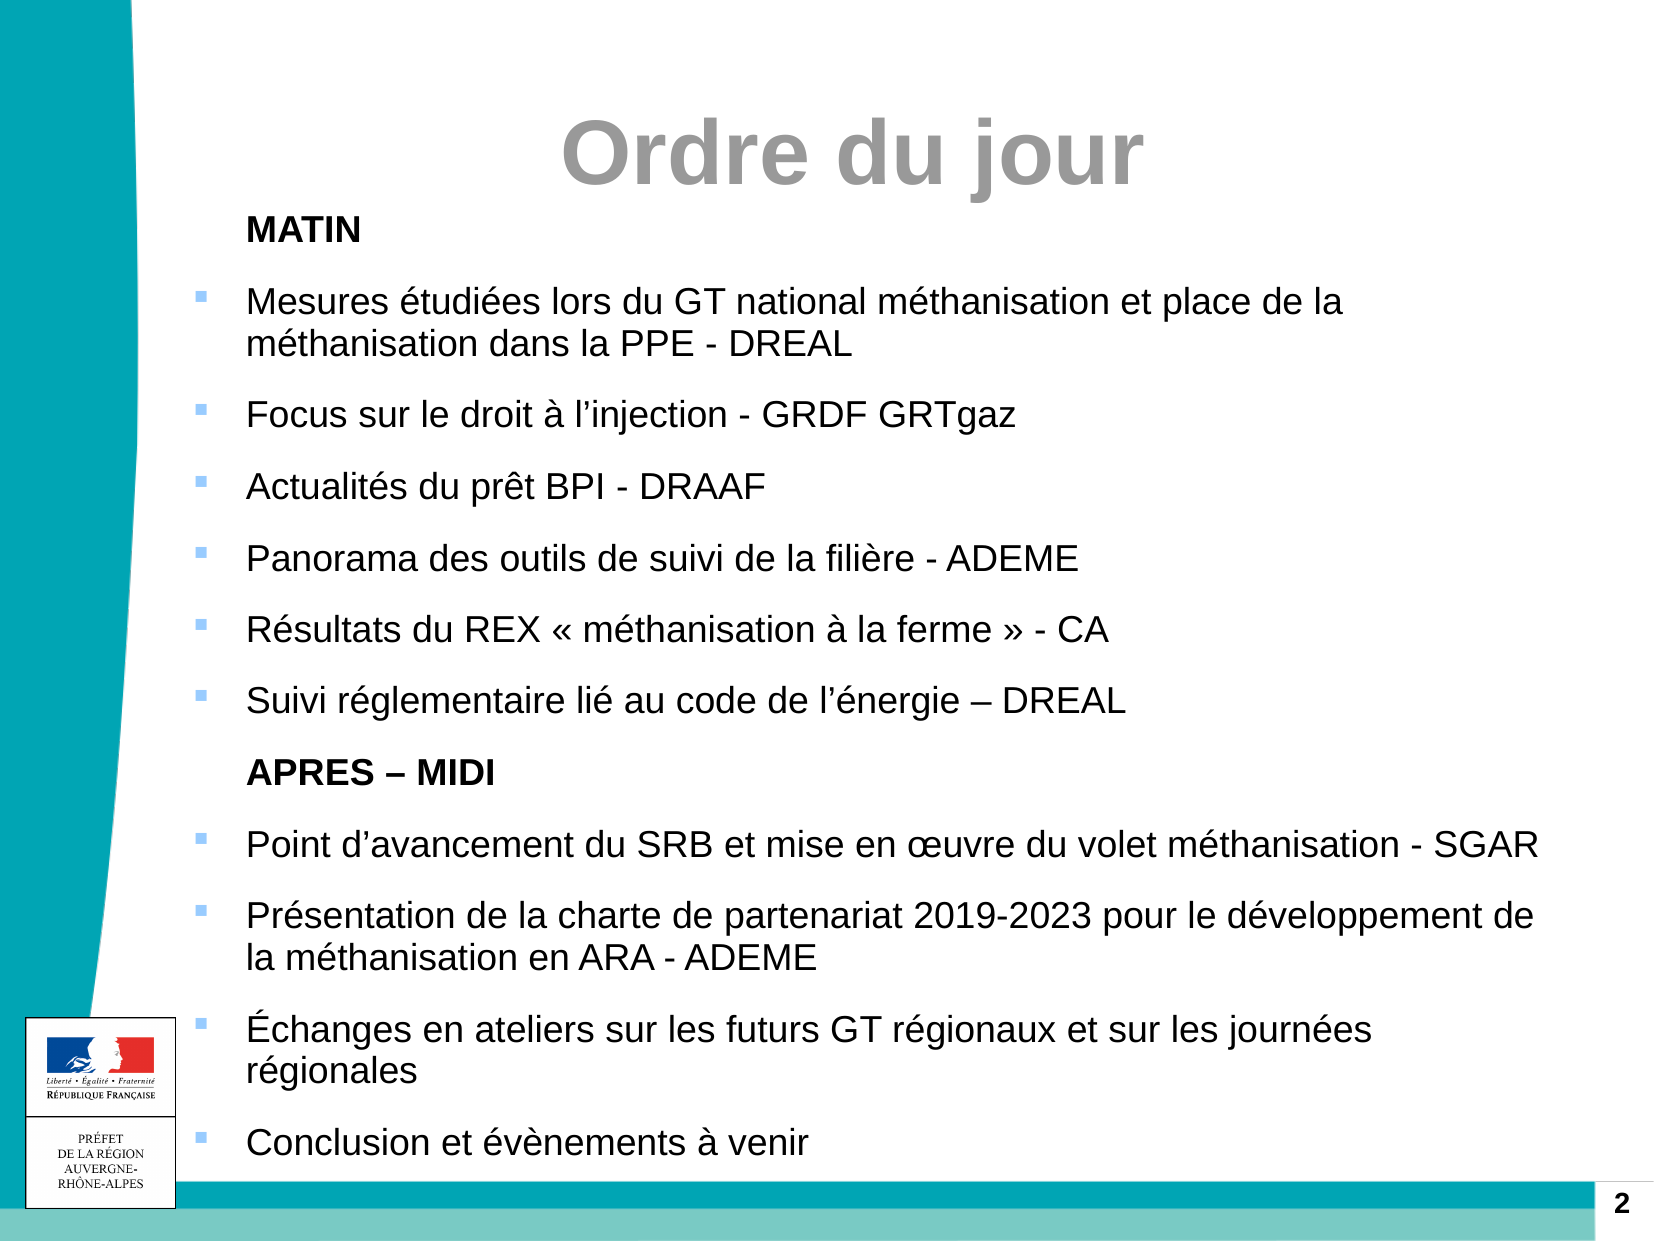

# Ordre du jour
MATIN
Mesures étudiées lors du GT national méthanisation et place de la méthanisation dans la PPE - DREAL
Focus sur le droit à l’injection - GRDF GRTgaz
Actualités du prêt BPI - DRAAF
Panorama des outils de suivi de la filière - ADEME
Résultats du REX « méthanisation à la ferme » - CA
Suivi réglementaire lié au code de l’énergie – DREAL
APRES – MIDI
Point d’avancement du SRB et mise en œuvre du volet méthanisation - SGAR
Présentation de la charte de partenariat 2019-2023 pour le développement de la méthanisation en ARA - ADEME
Échanges en ateliers sur les futurs GT régionaux et sur les journées régionales
Conclusion et évènements à venir
2